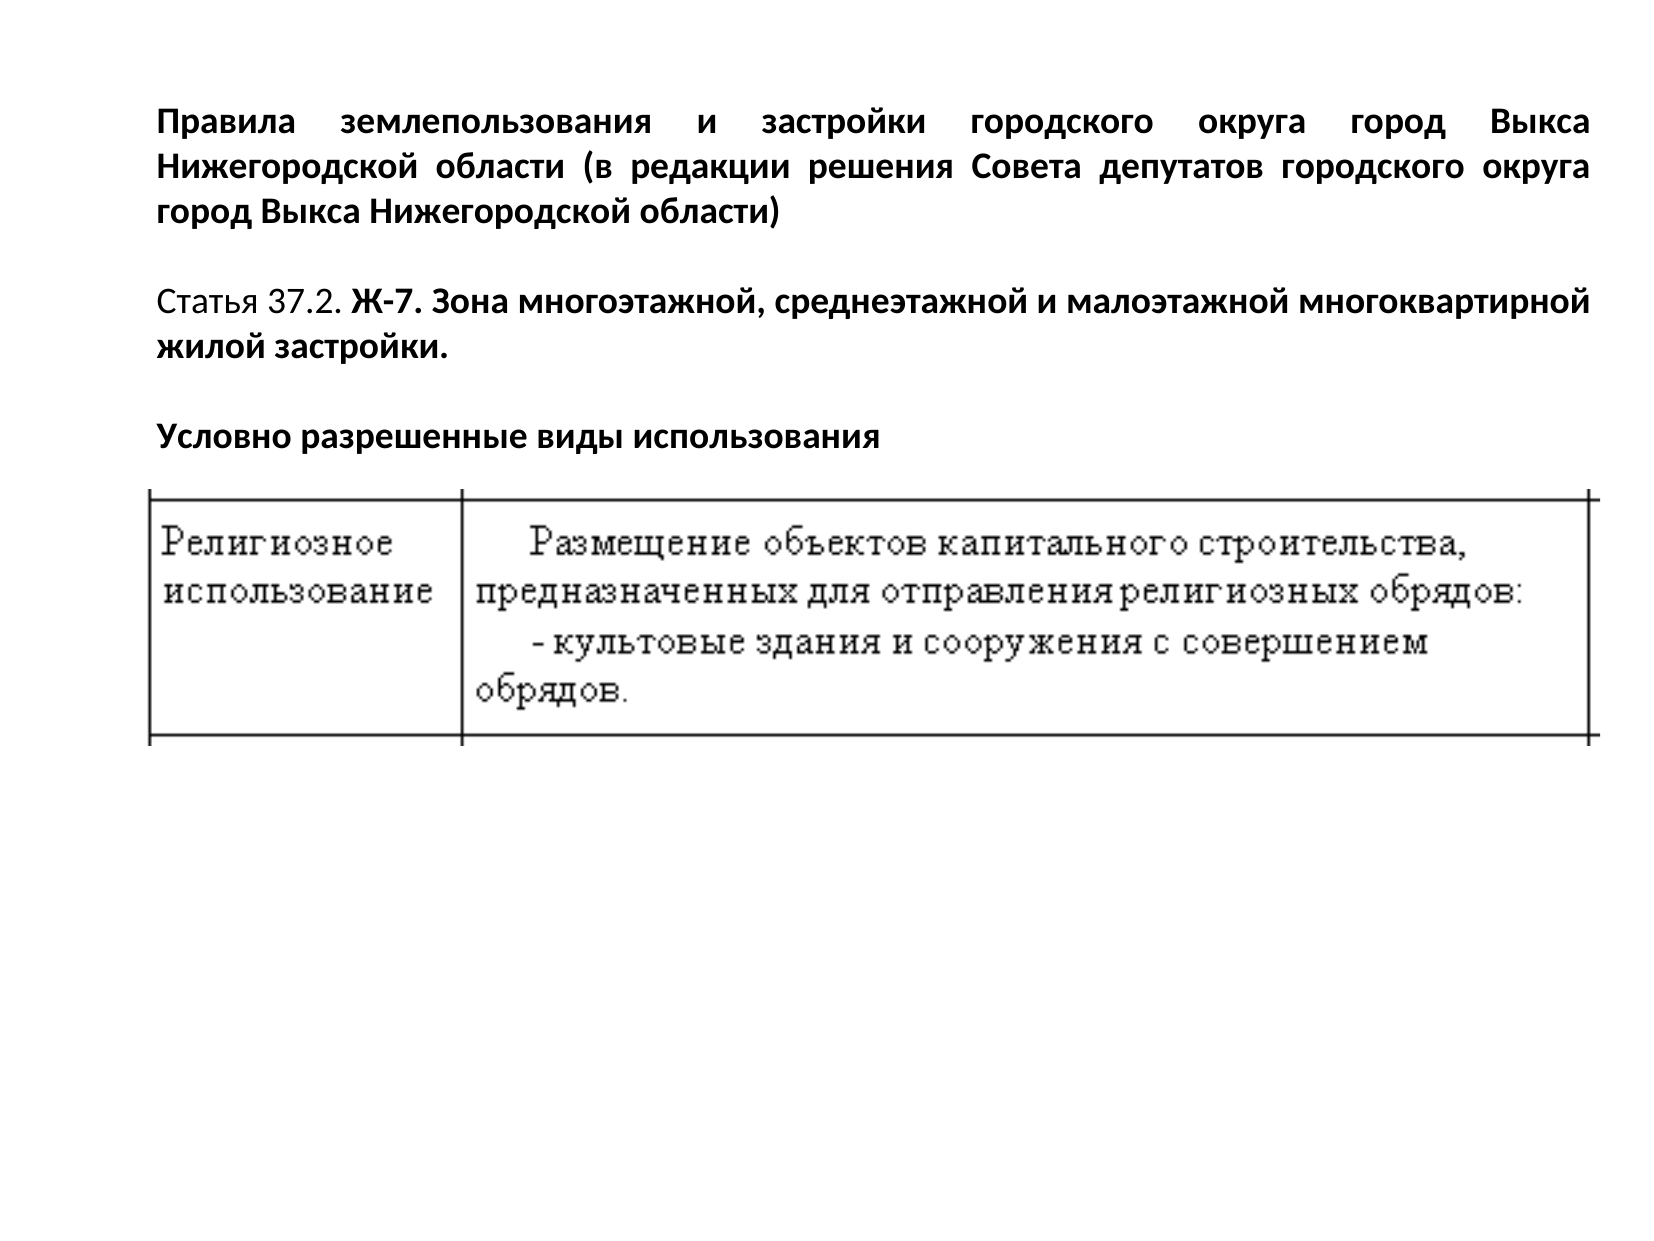

Правила землепользования и застройки городского округа город Выкса Нижегородской области (в редакции решения Совета депутатов городского округа город Выкса Нижегородской области)
Статья 37.2. Ж-7. Зона многоэтажной, среднеэтажной и малоэтажной многоквартирной жилой застройки.
Условно разрешенные виды использования